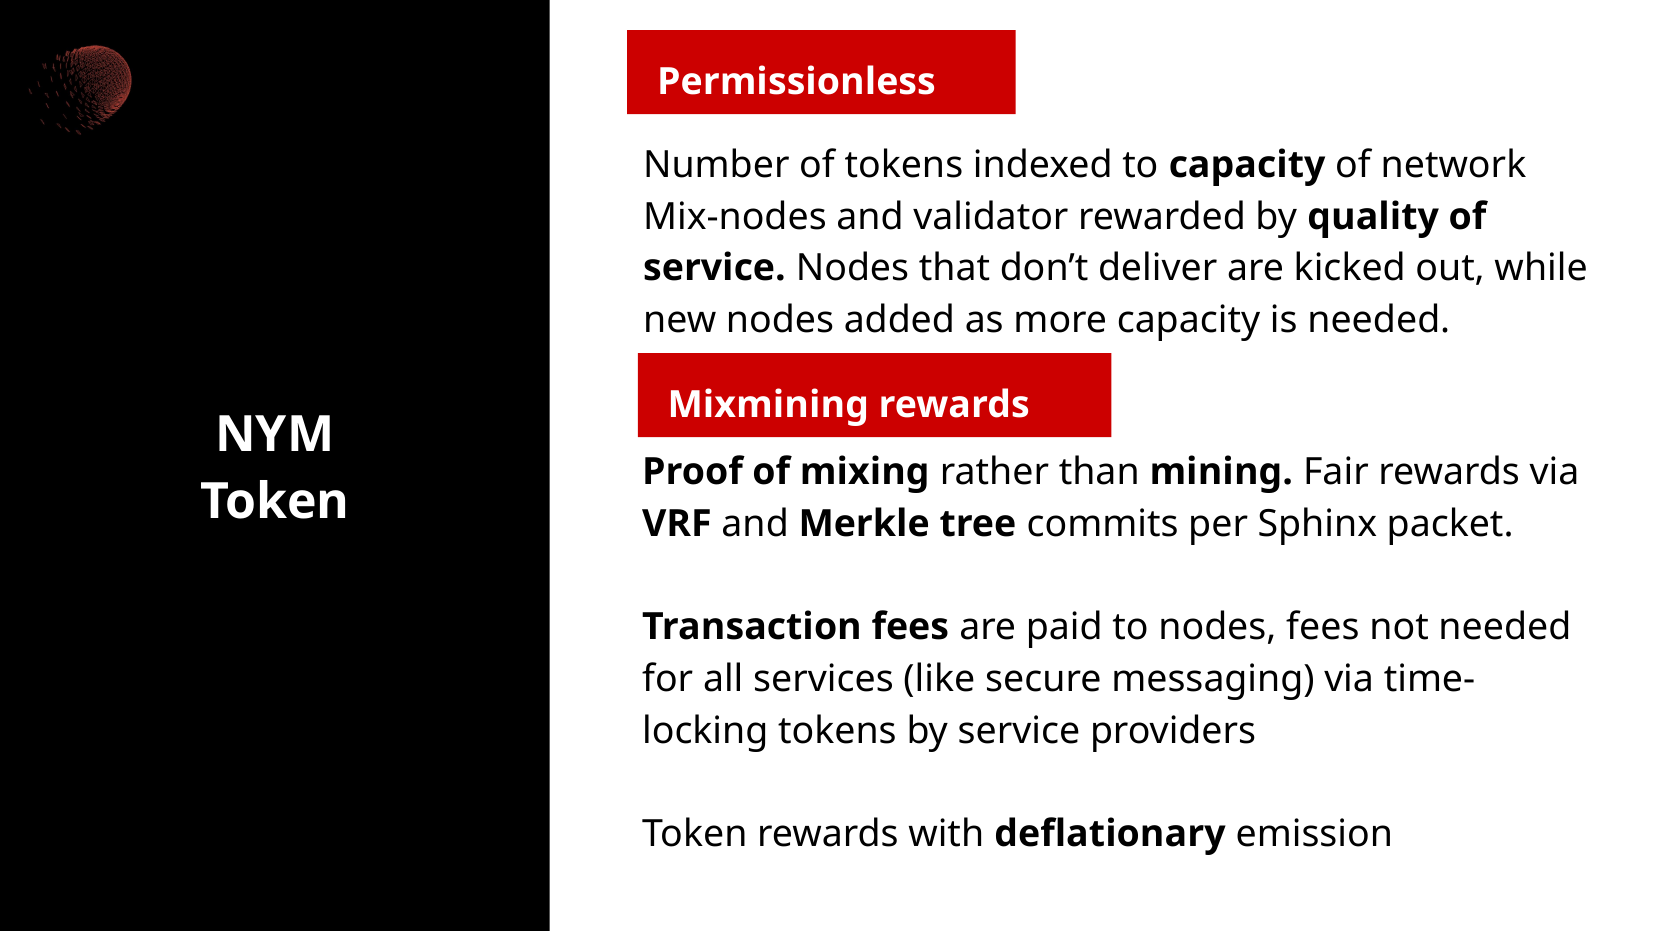

Permissionless
Number of tokens indexed to capacity of network
Mix-nodes and validator rewarded by quality of service. Nodes that don’t deliver are kicked out, while new nodes added as more capacity is needed.
Mixmining rewards
# NYM Token
Proof of mixing rather than mining. Fair rewards via VRF and Merkle tree commits per Sphinx packet.
Transaction fees are paid to nodes, fees not needed for all services (like secure messaging) via time-locking tokens by service providers
Token rewards with deflationary emission